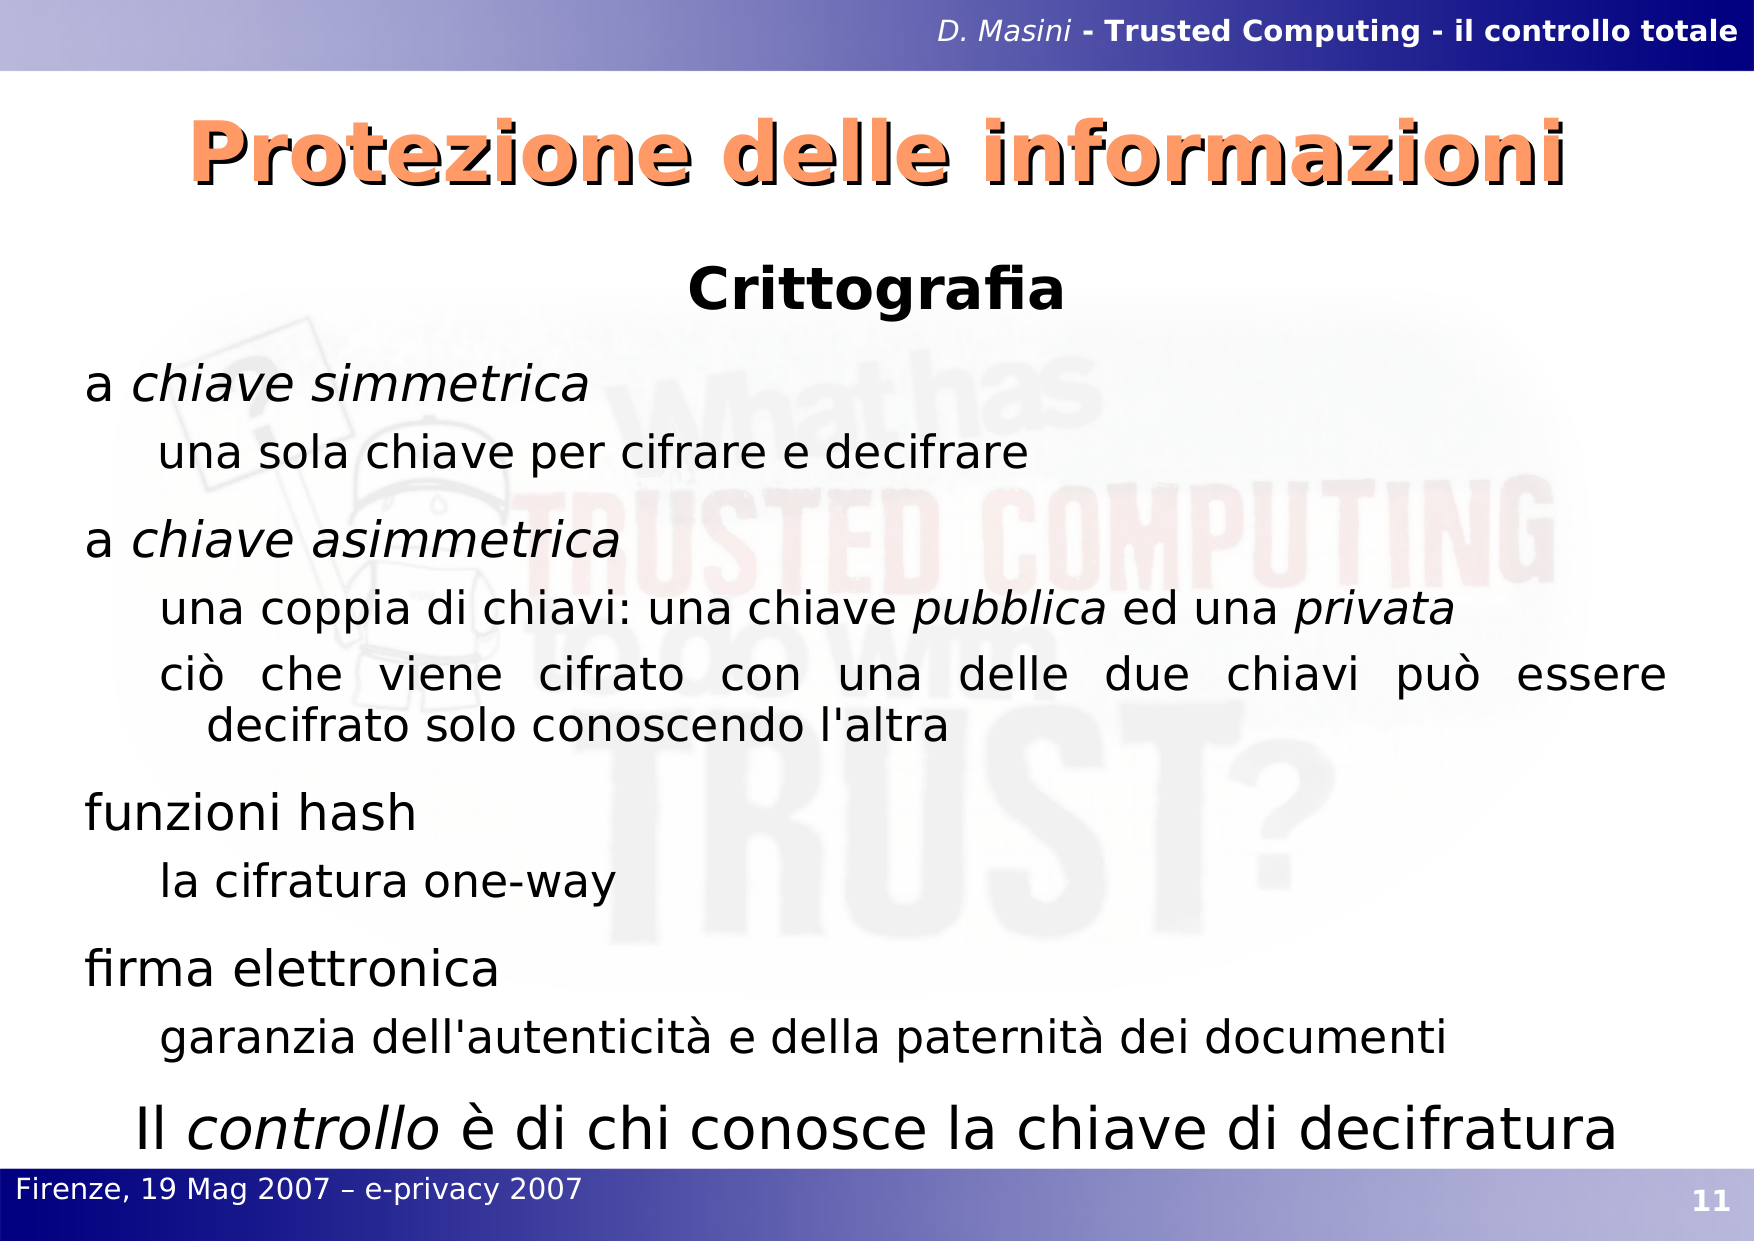

# Protezione delle informazioni
Crittografia
a chiave simmetrica
una sola chiave per cifrare e decifrare
a chiave asimmetrica
una coppia di chiavi: una chiave pubblica ed una privata
ciò che viene cifrato con una delle due chiavi può essere decifrato solo conoscendo l'altra
funzioni hash
la cifratura one-way
firma elettronica
garanzia dell'autenticità e della paternità dei documenti
Il controllo è di chi conosce la chiave di decifratura